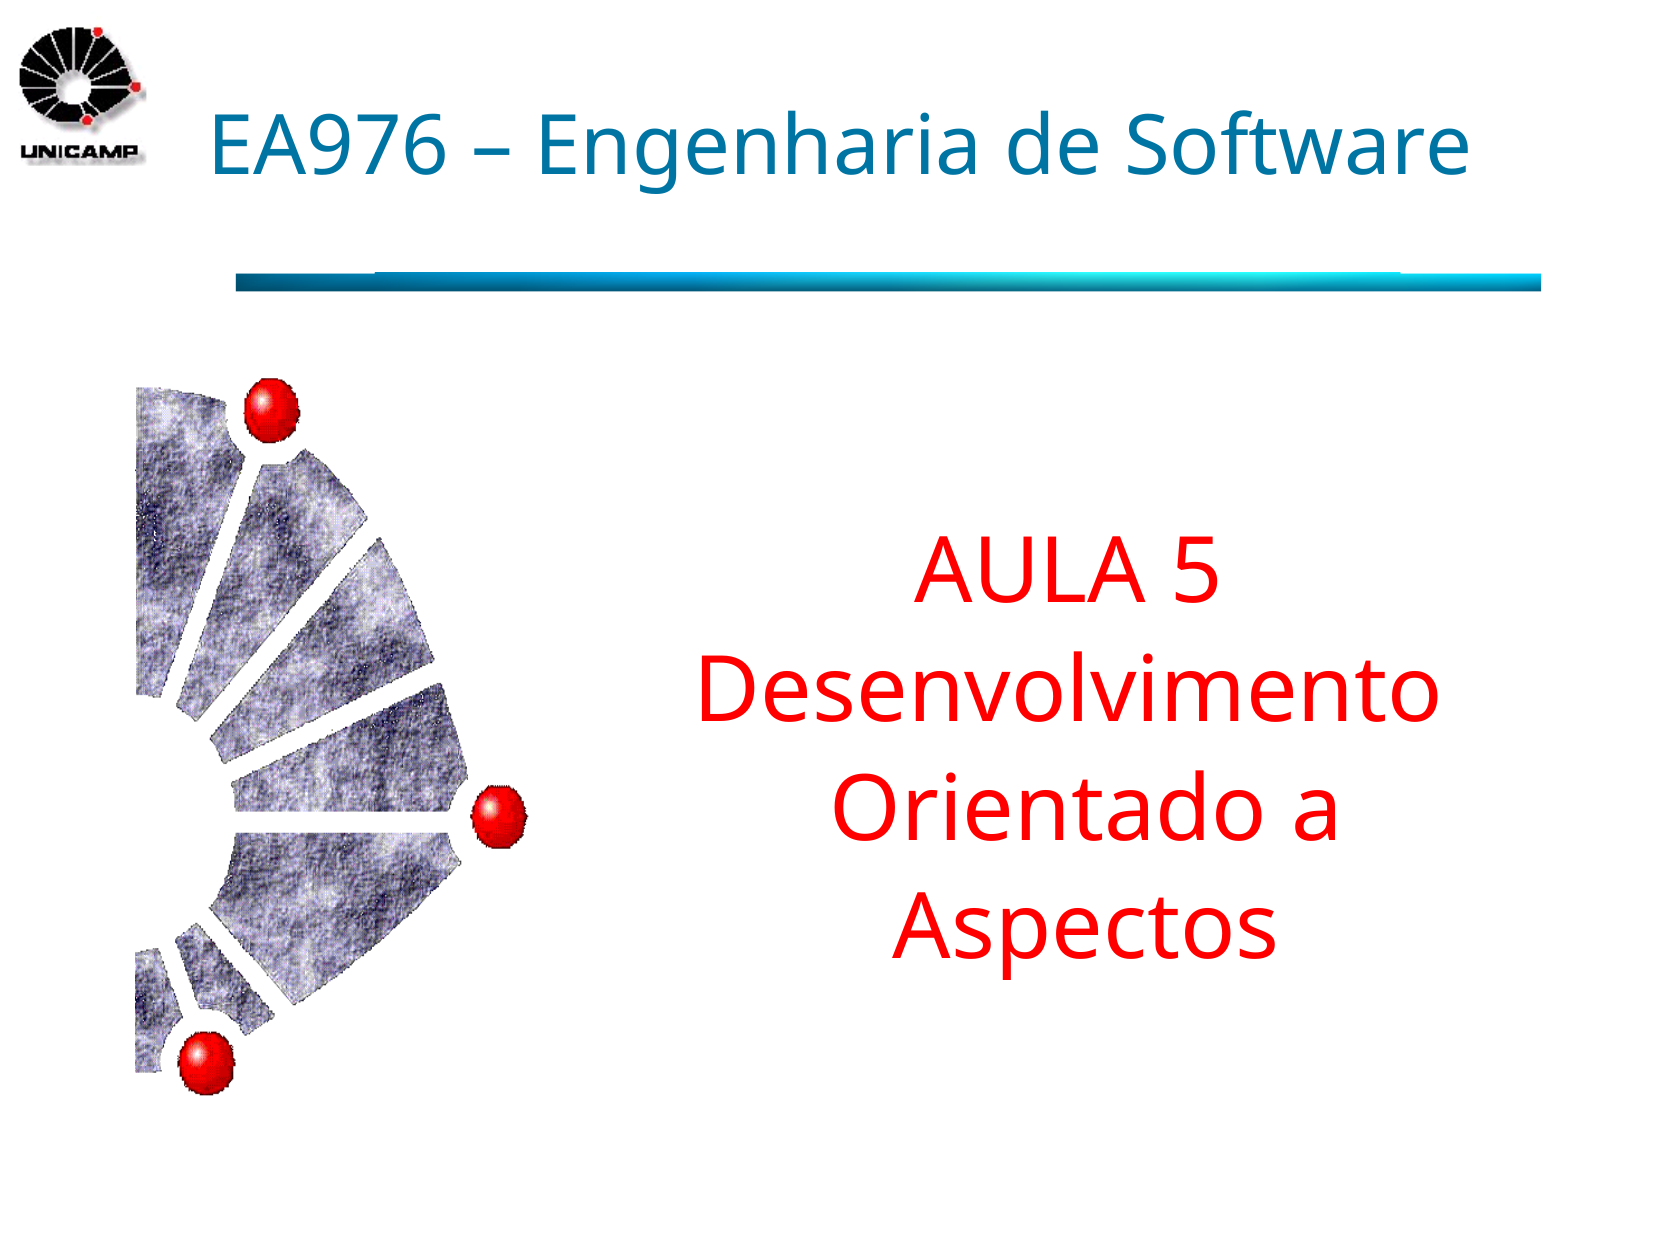

# EA976 – Engenharia de Software
AULA 5
Desenvolvimento Orientado a Aspectos